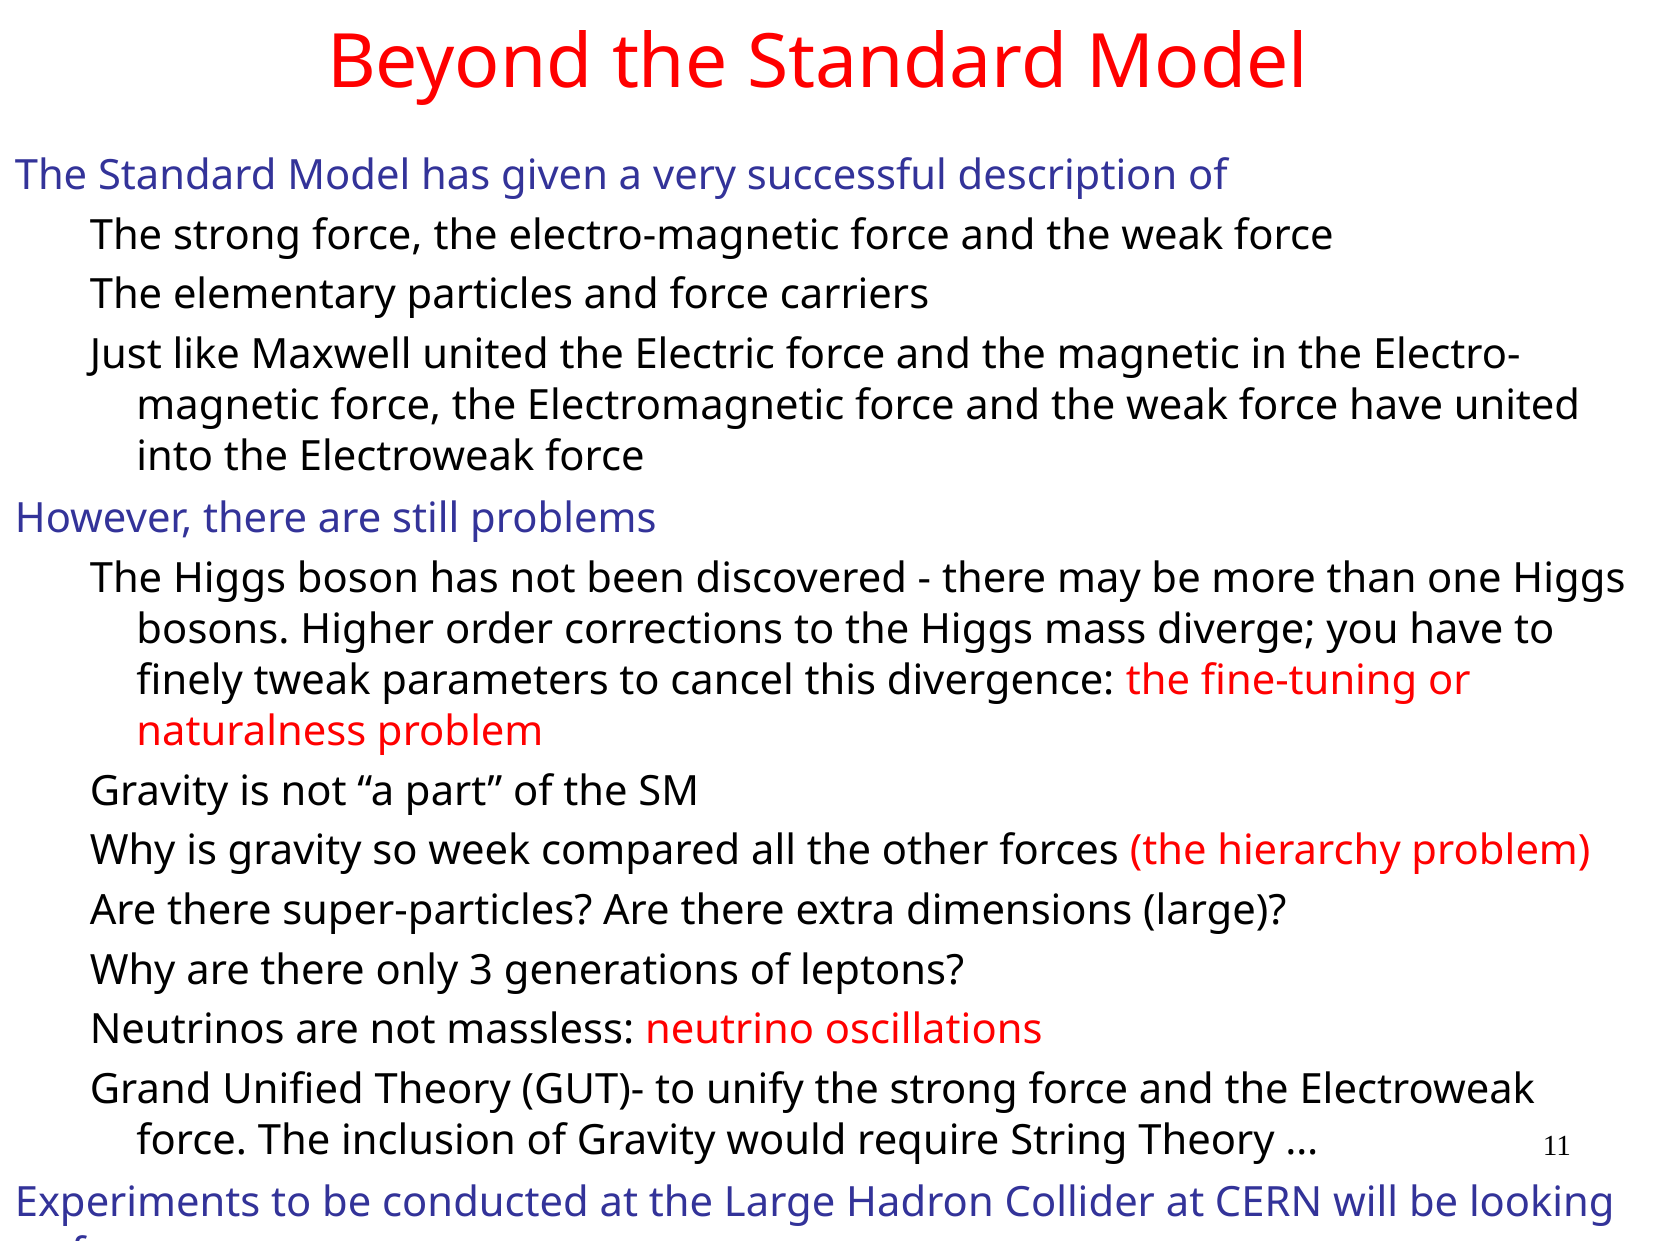

# Beyond the Standard Model
The Standard Model has given a very successful description of
The strong force, the electro-magnetic force and the weak force
The elementary particles and force carriers
Just like Maxwell united the Electric force and the magnetic in the Electro-magnetic force, the Electromagnetic force and the weak force have united into the Electroweak force
However, there are still problems
The Higgs boson has not been discovered - there may be more than one Higgs bosons. Higher order corrections to the Higgs mass diverge; you have to finely tweak parameters to cancel this divergence: the fine-tuning or naturalness problem
Gravity is not “a part” of the SM
Why is gravity so week compared all the other forces (the hierarchy problem)
Are there super-particles? Are there extra dimensions (large)?
Why are there only 3 generations of leptons?
Neutrinos are not massless: neutrino oscillations
Grand Unified Theory (GUT)- to unify the strong force and the Electroweak force. The inclusion of Gravity would require String Theory …
Experiments to be conducted at the Large Hadron Collider at CERN will be looking for answers
11